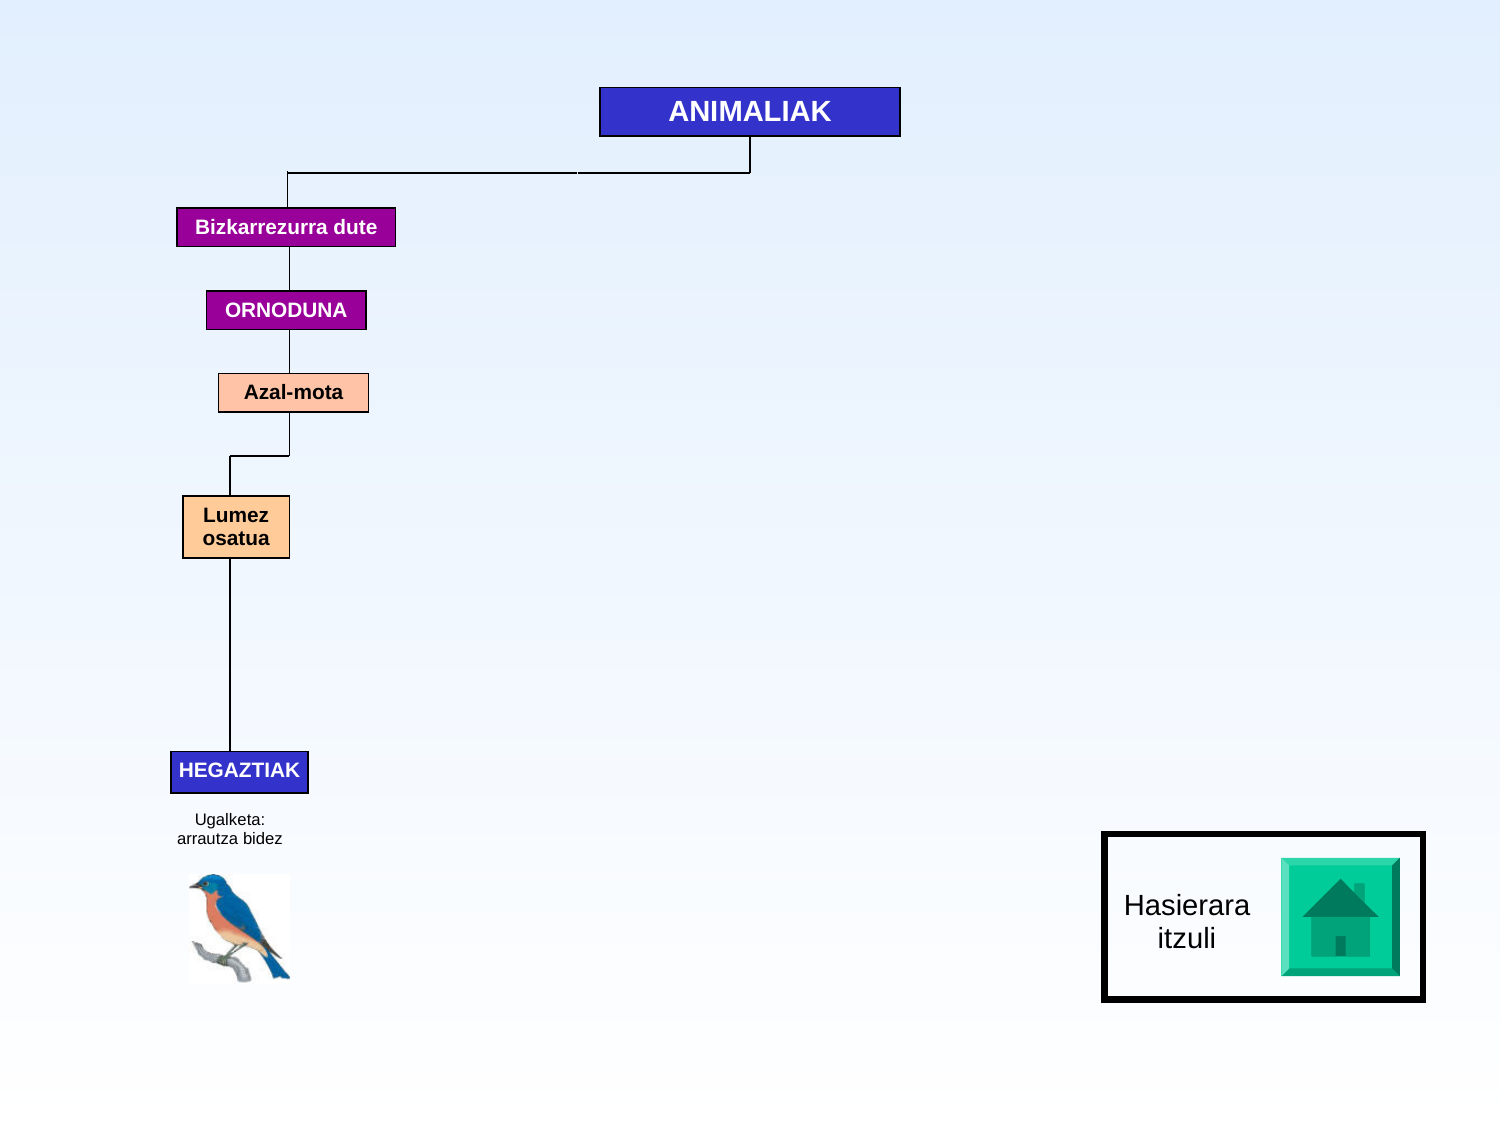

ANIMALIAK
Bizkarrezurra dute
ORNODUNA
Azal-mota
Lumez osatua
HEGAZTIAK
Ugalketa:
arrautza bidez
Hasierara itzuli